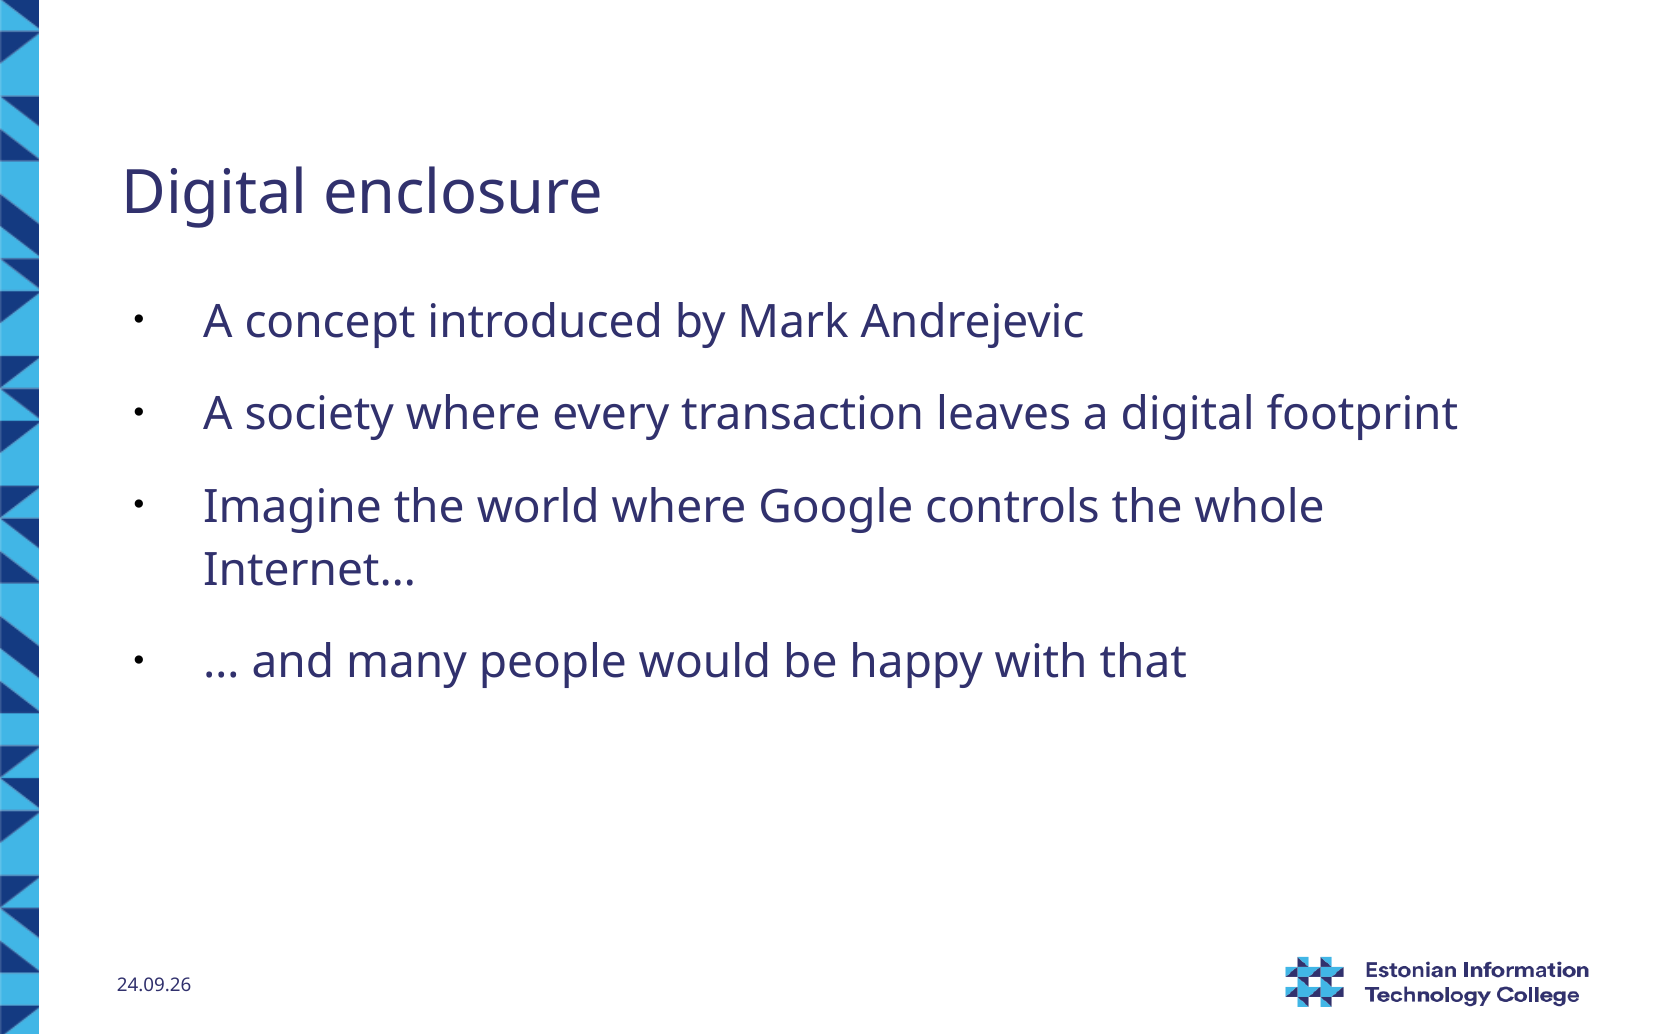

# Digital enclosure
A concept introduced by Mark Andrejevic
A society where every transaction leaves a digital footprint
Imagine the world where Google controls the whole Internet…
… and many people would be happy with that